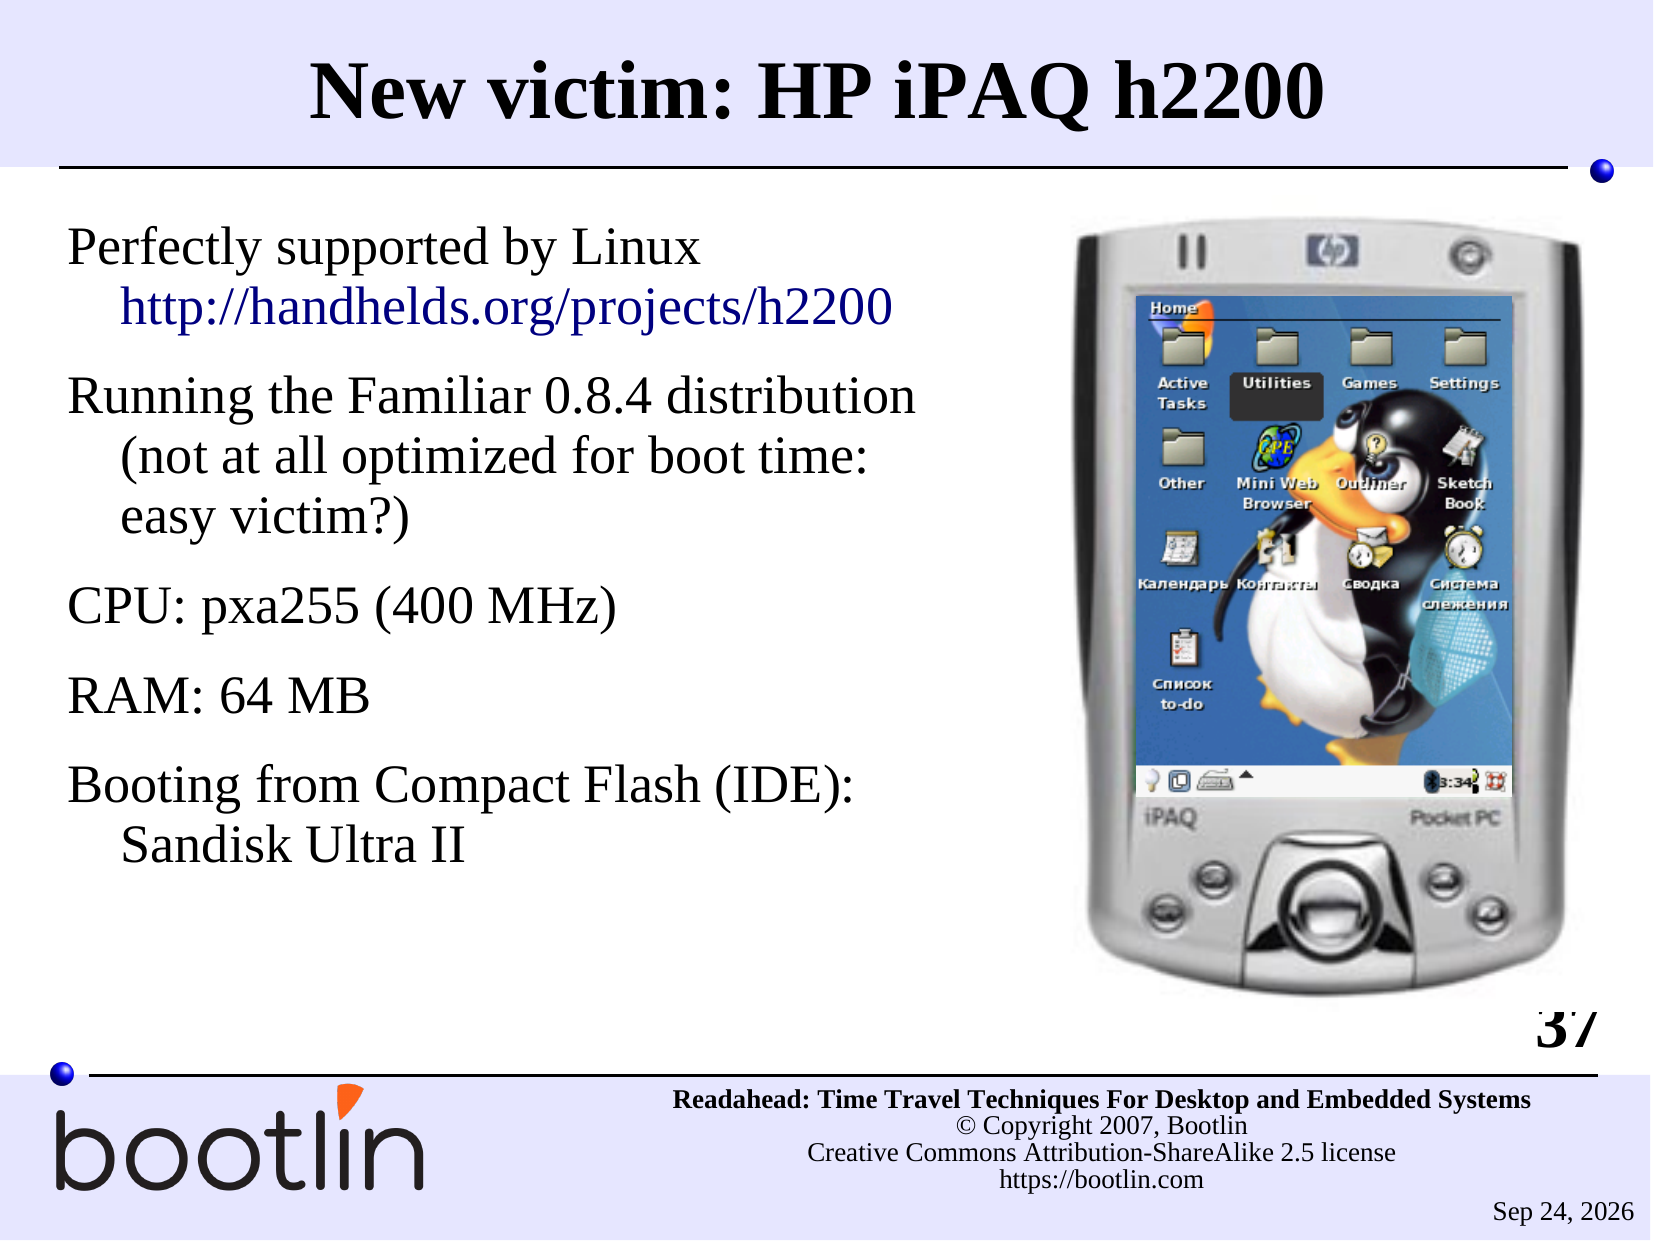

# New victim: HP iPAQ h2200
Perfectly supported by Linux
http://handhelds.org/projects/h2200
Running the Familiar 0.8.4 distribution (not at all optimized for boot time: easy victim?)
CPU: pxa255 (400 MHz)
RAM: 64 MB
Booting from Compact Flash (IDE):
Sandisk Ultra II